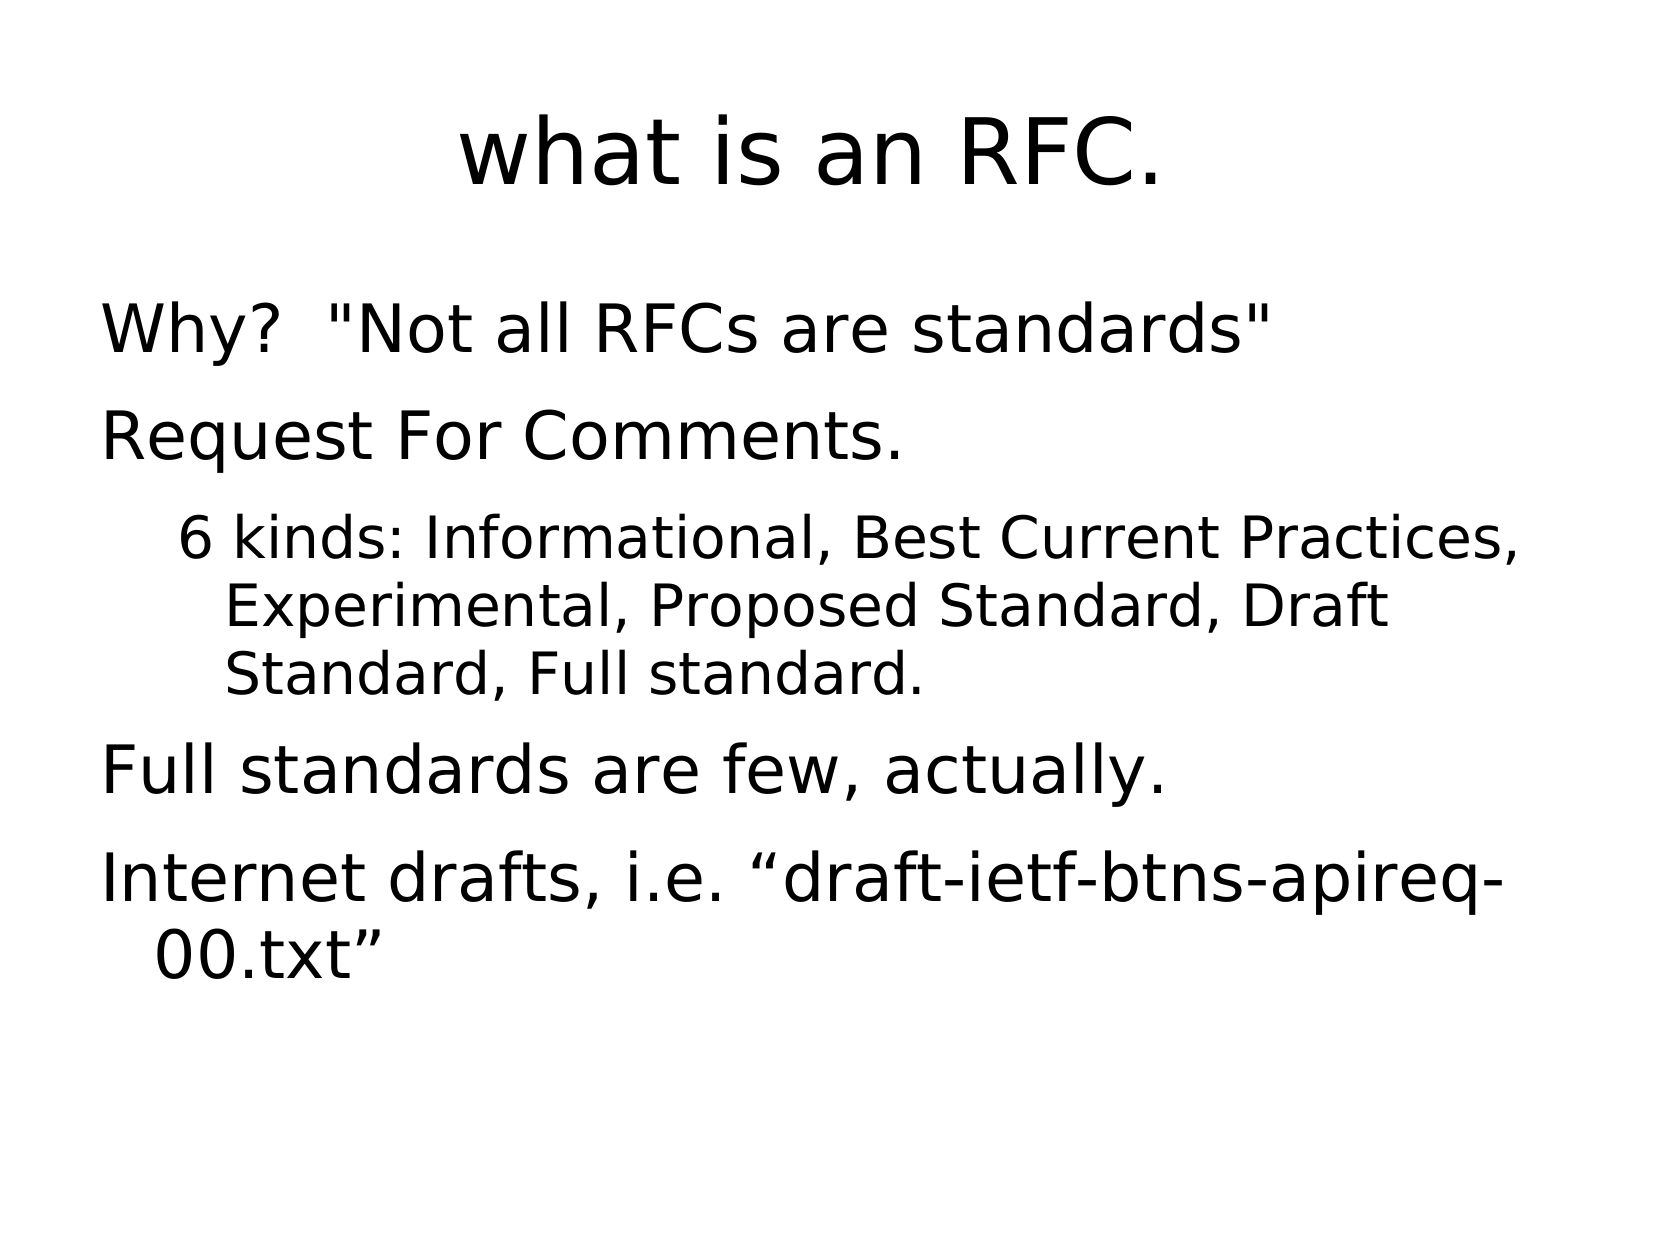

# what is an RFC.
Why? "Not all RFCs are standards"
Request For Comments.
6 kinds: Informational, Best Current Practices, Experimental, Proposed Standard, Draft Standard, Full standard.
Full standards are few, actually.
Internet drafts, i.e. “draft-ietf-btns-apireq-00.txt”